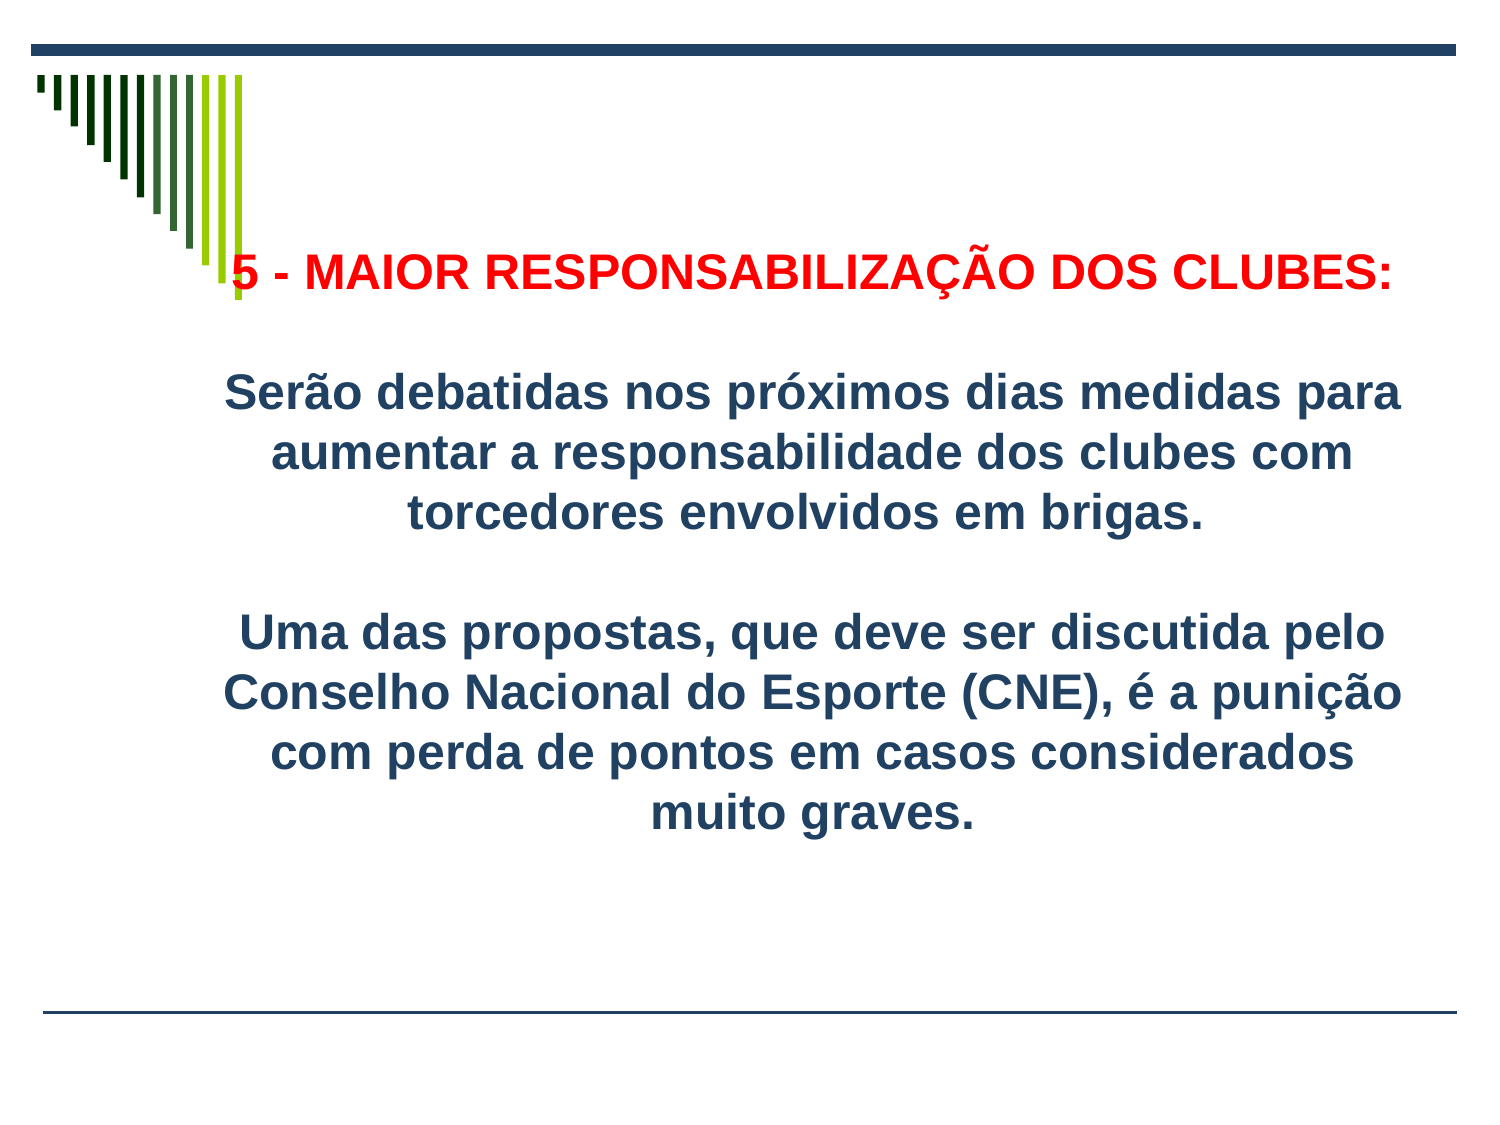

# 5 - MAIOR RESPONSABILIZAÇÃO DOS CLUBES: Serão debatidas nos próximos dias medidas para aumentar a responsabilidade dos clubes com torcedores envolvidos em brigas. Uma das propostas, que deve ser discutida pelo Conselho Nacional do Esporte (CNE), é a punição com perda de pontos em casos considerados muito graves.